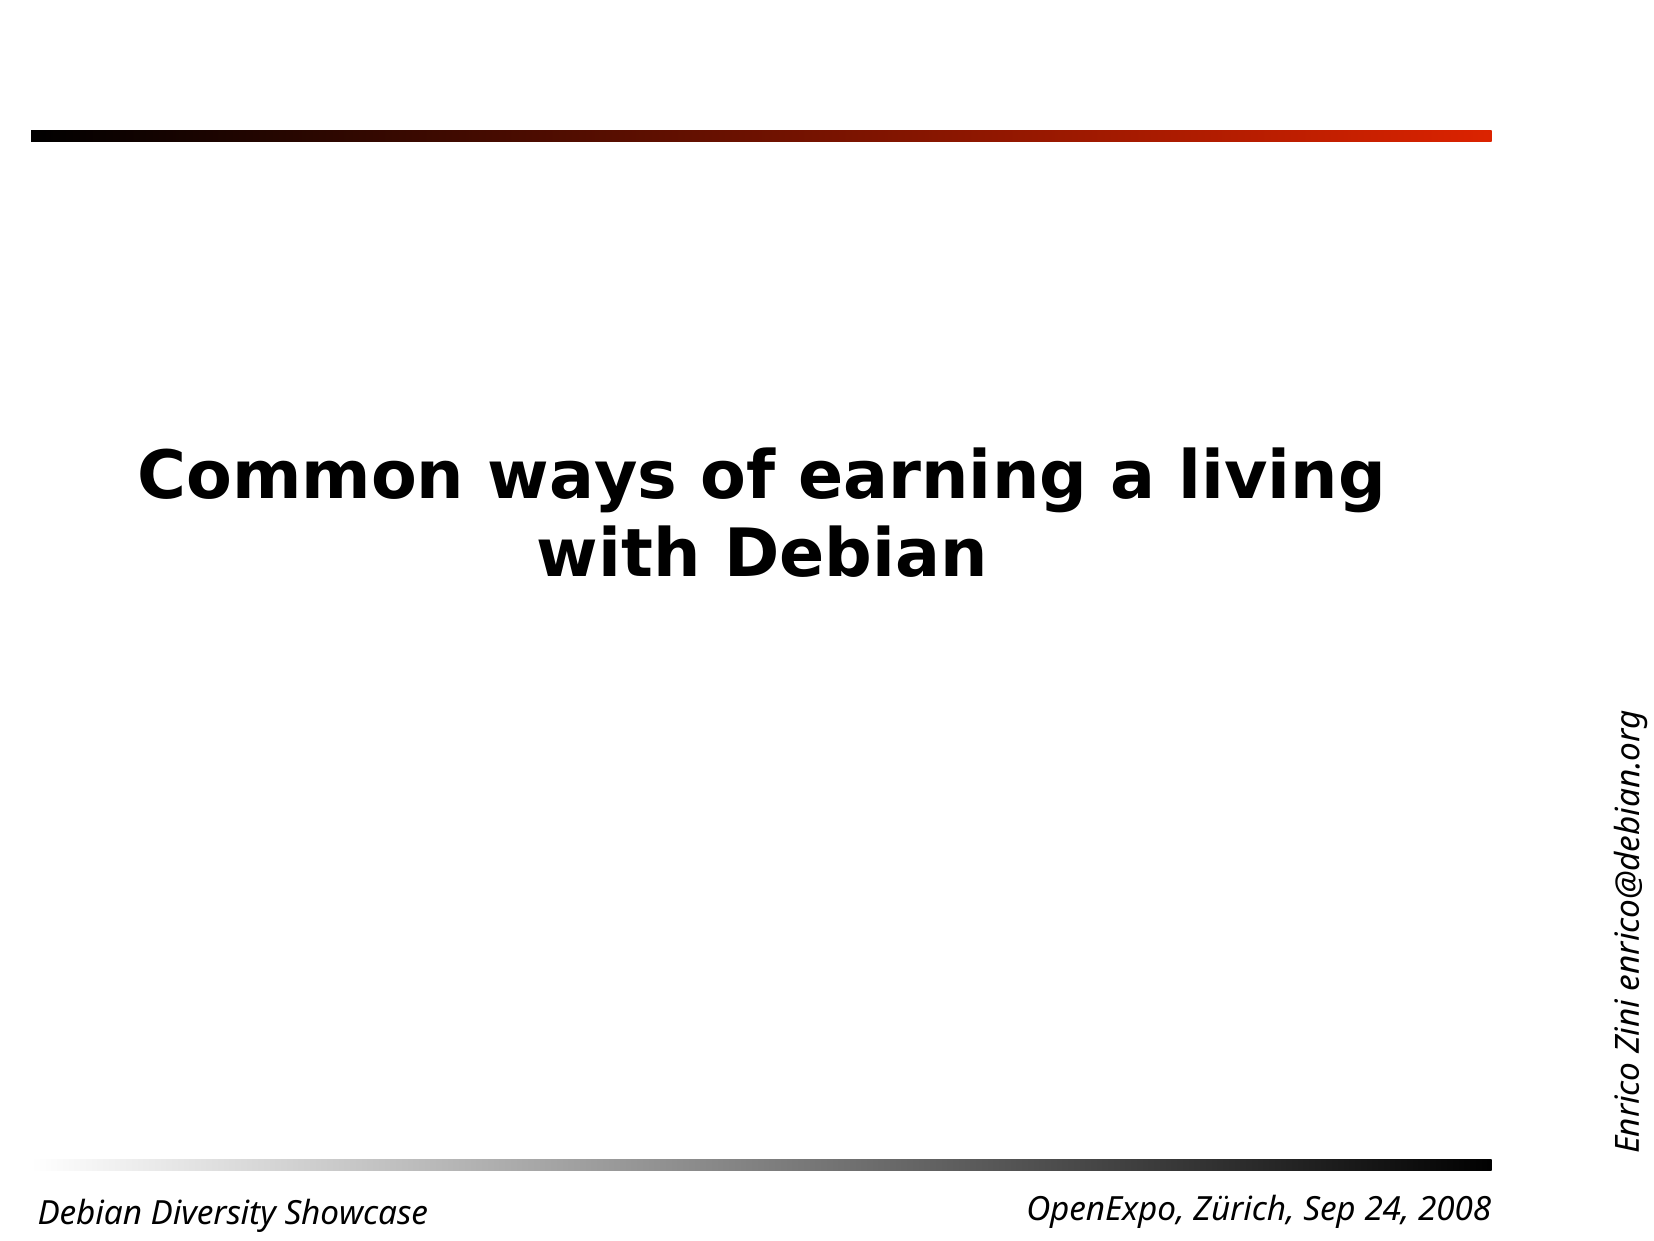

Common ways of earning a living
with Debian